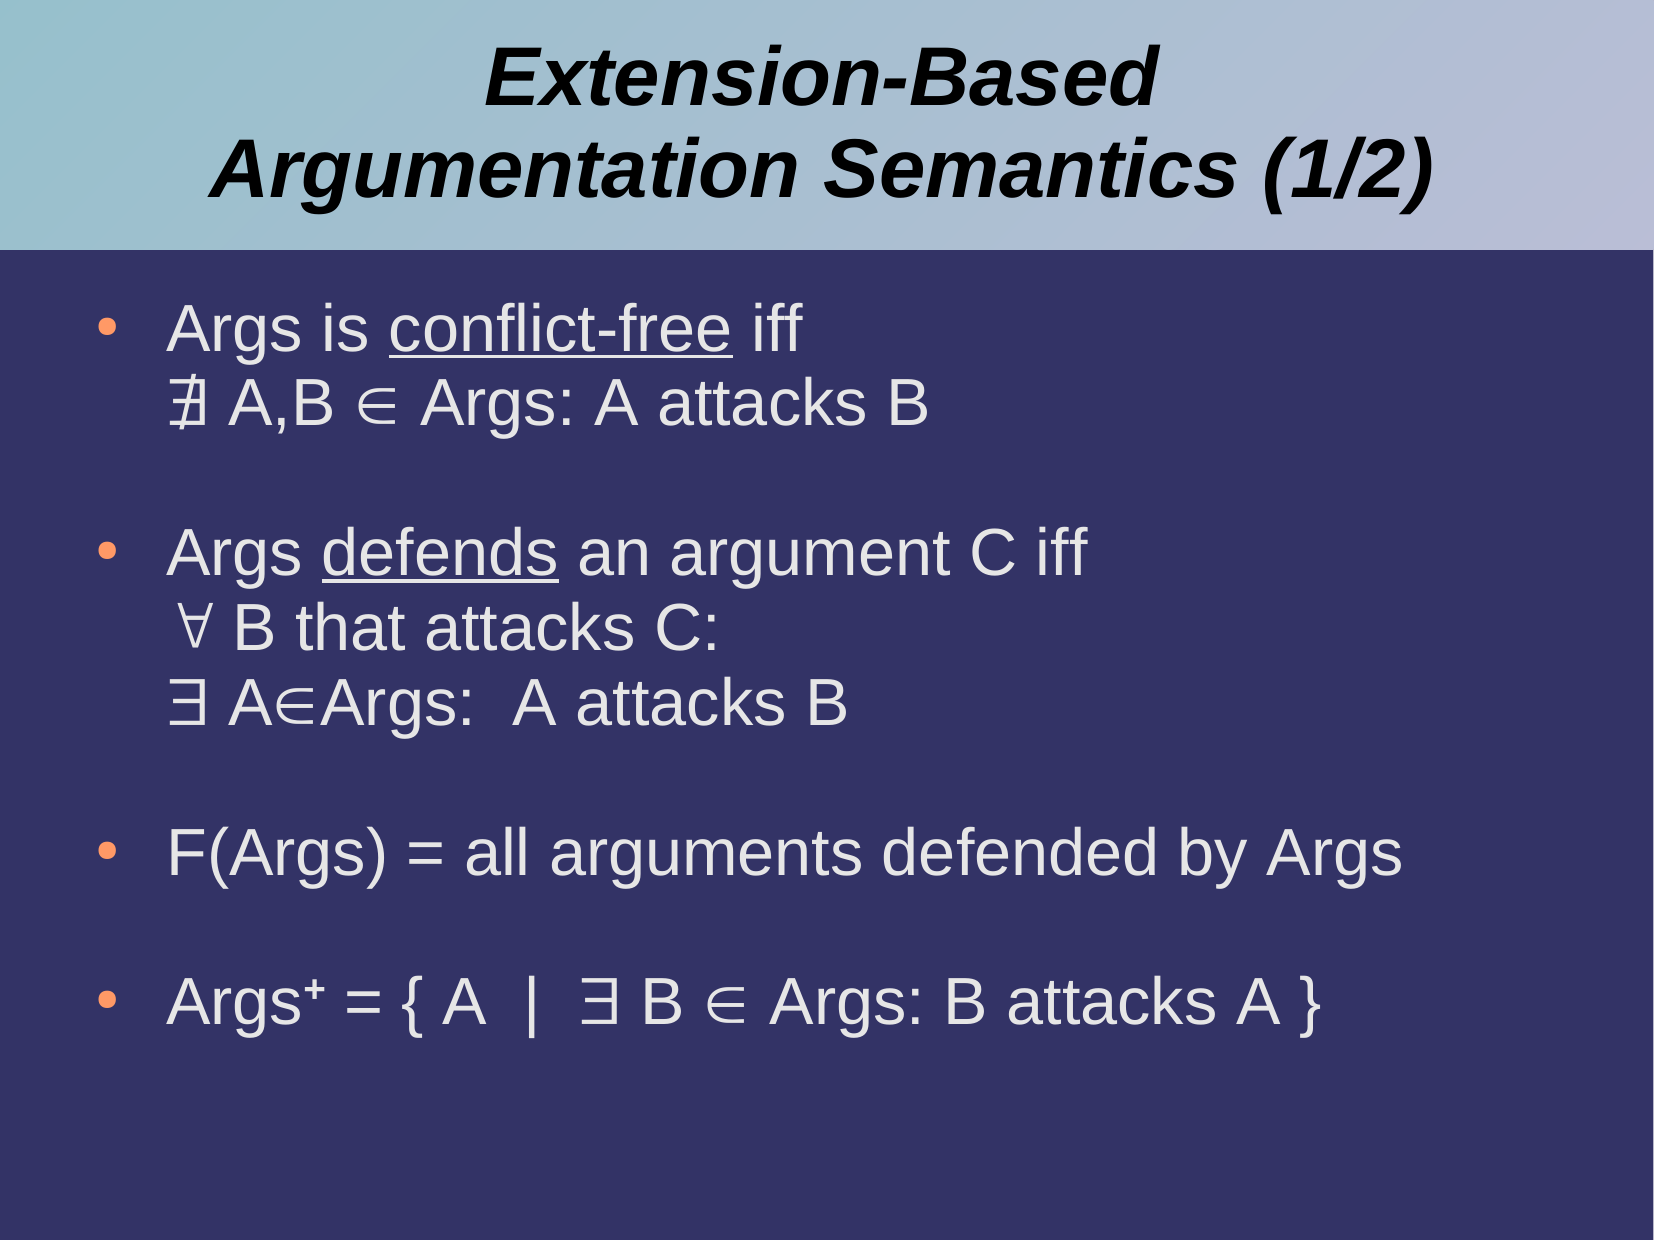

# Extension-Based Argumentation Semantics (1/2)
Args is conflict-free iff
∄ A,B ∈ Args: A attacks B
Args defends an argument C iff
 B that attacks C:
∃ A∈Args: A attacks B
F(Args) = all arguments defended by Args
Args+ = { A | ∃ B ∈ Args: B attacks A }